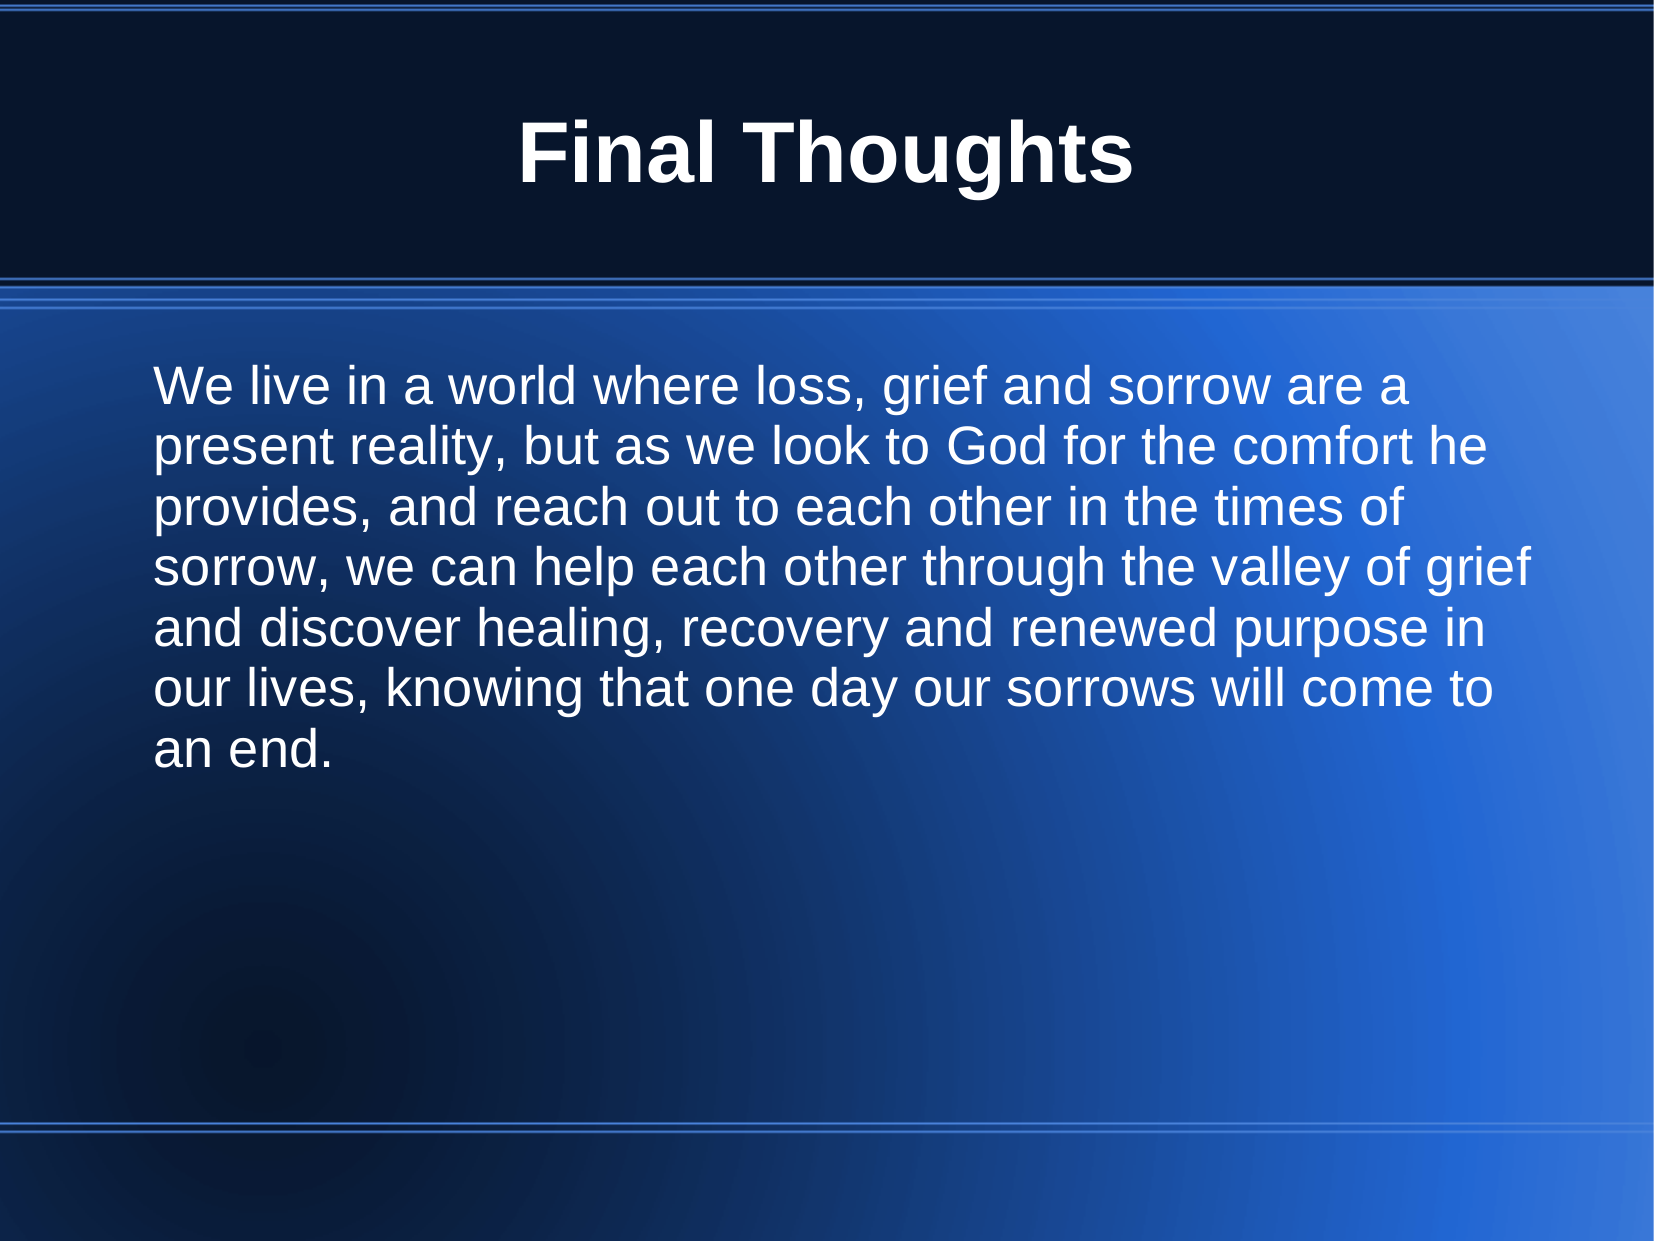

# Final Thoughts
We live in a world where loss, grief and sorrow are a present reality, but as we look to God for the comfort he provides, and reach out to each other in the times of sorrow, we can help each other through the valley of grief and discover healing, recovery and renewed purpose in our lives, knowing that one day our sorrows will come to an end.